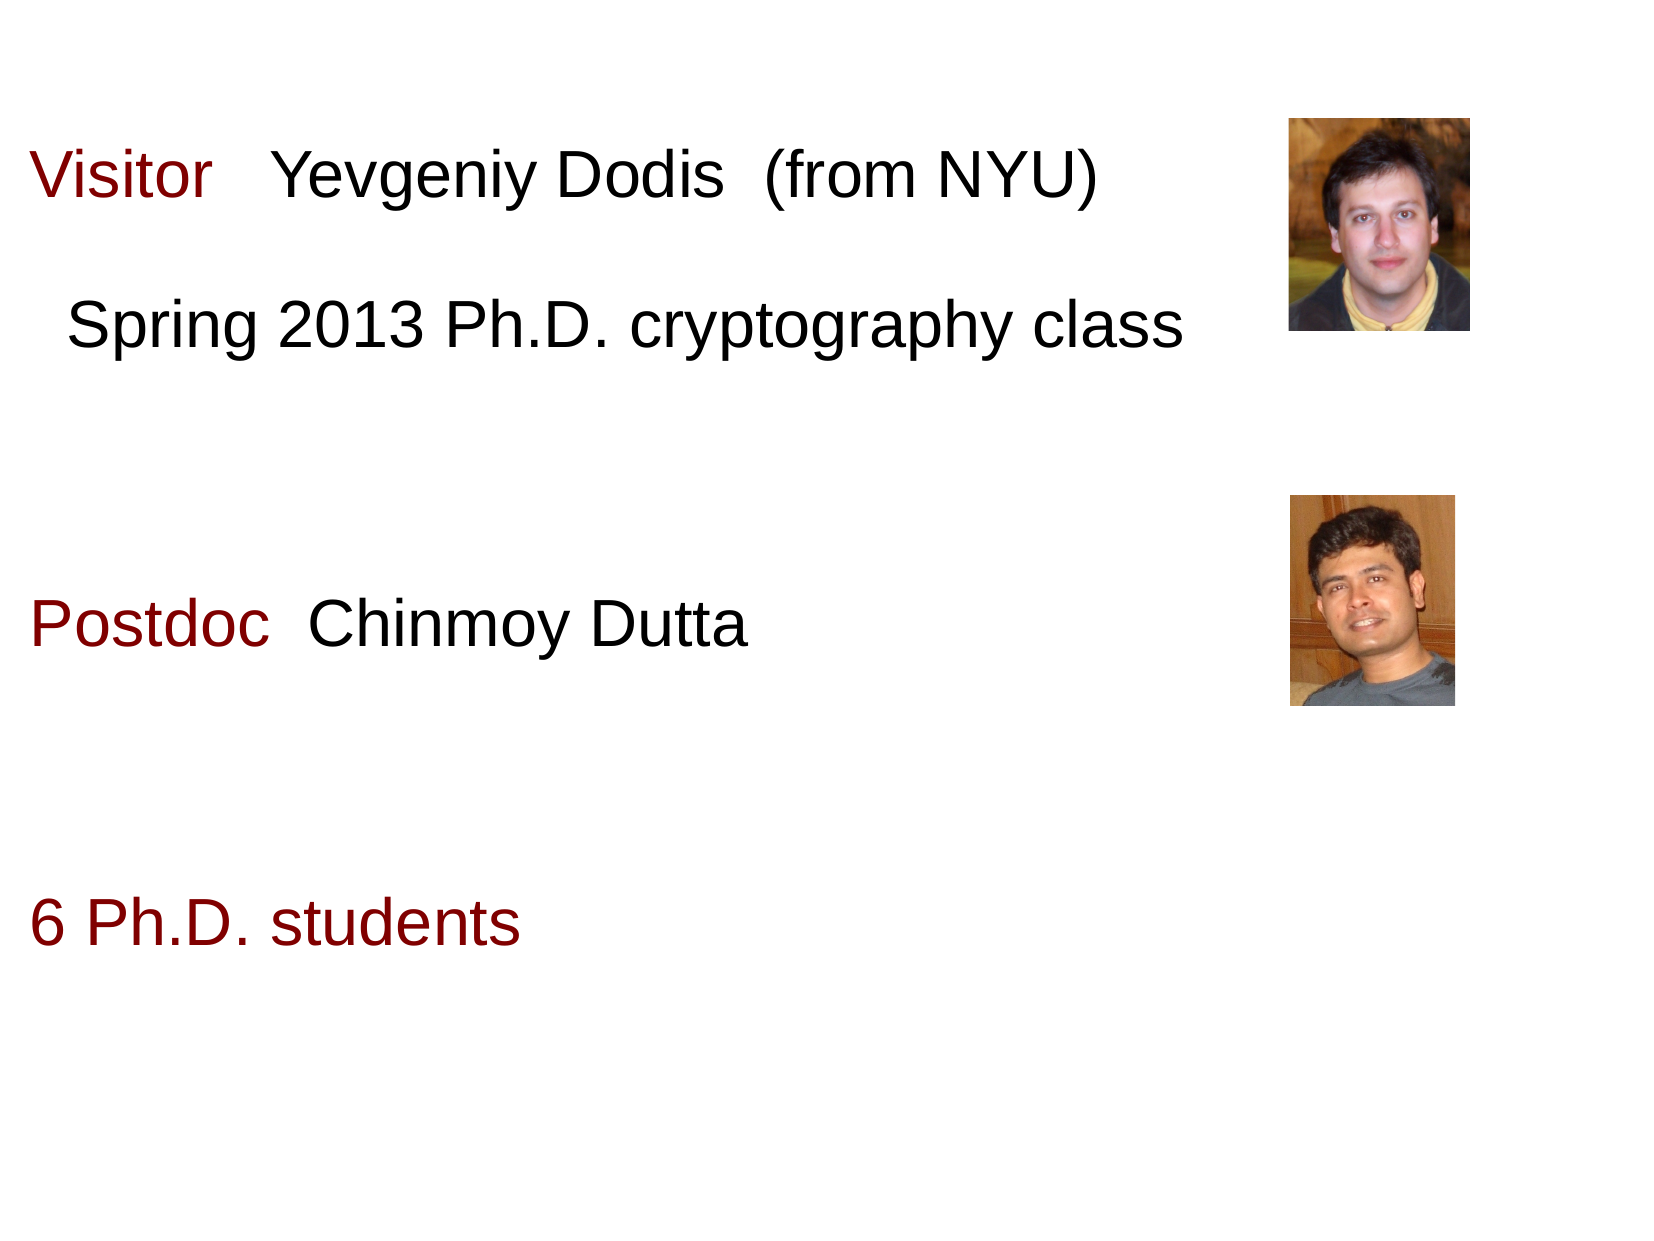

Visitor Yevgeniy Dodis (from NYU)
 Spring 2013 Ph.D. cryptography class
Postdoc Chinmoy Dutta
6 Ph.D. students
#